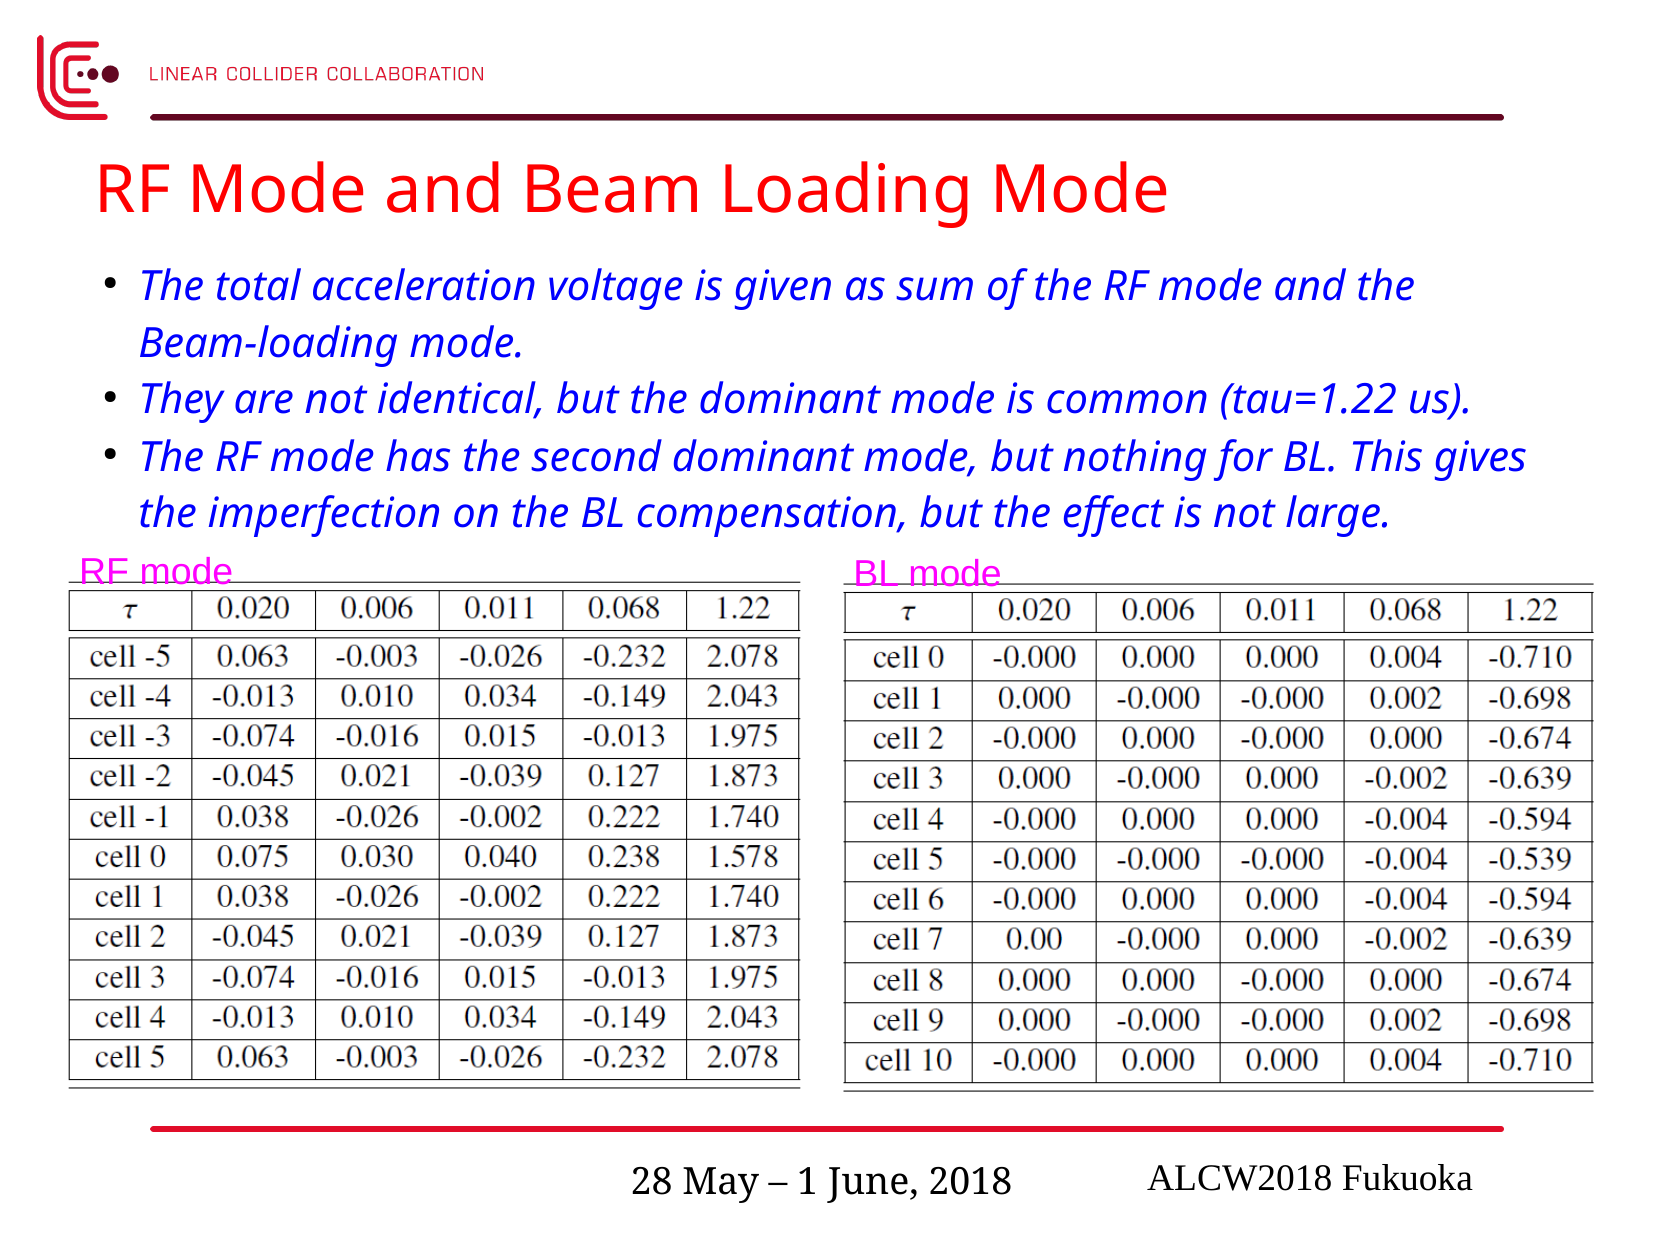

# RF Mode and Beam Loading Mode
The total acceleration voltage is given as sum of the RF mode and the Beam-loading mode.
They are not identical, but the dominant mode is common (tau=1.22 us).
The RF mode has the second dominant mode, but nothing for BL. This gives the imperfection on the BL compensation, but the effect is not large.
RF mode
BL mode